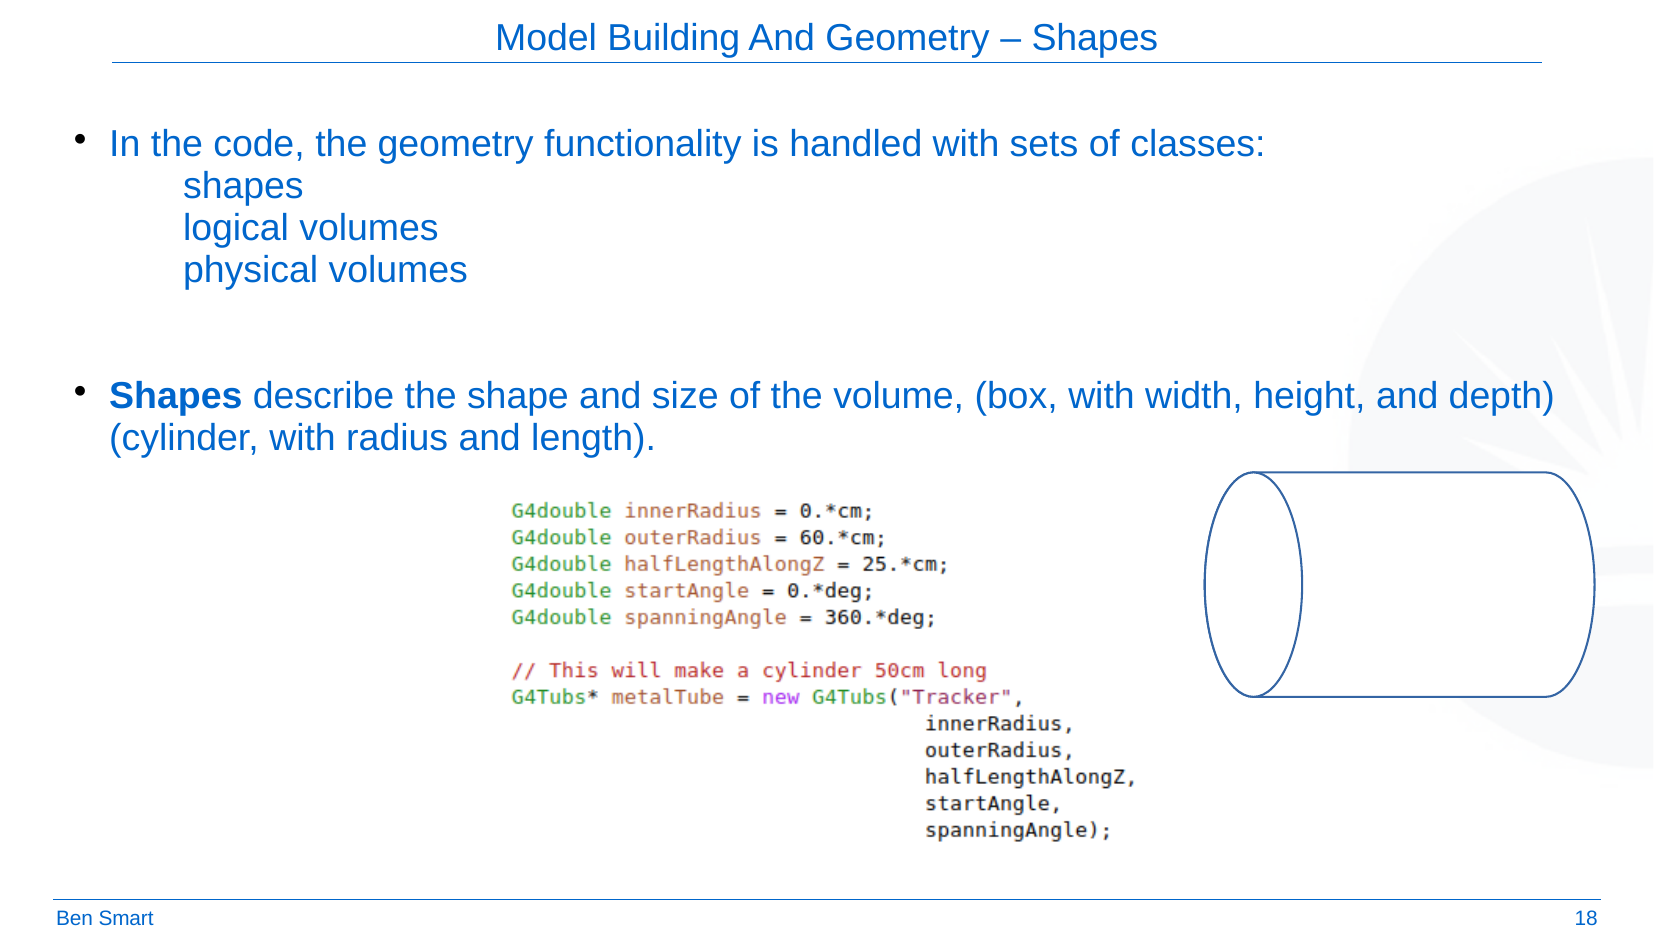

Model Building And Geometry – Shapes
In the code, the geometry functionality is handled with sets of classes:
	shapes
	logical volumes
	physical volumes
Shapes describe the shape and size of the volume, (box, with width, height, and depth) (cylinder, with radius and length).
Ben Smart